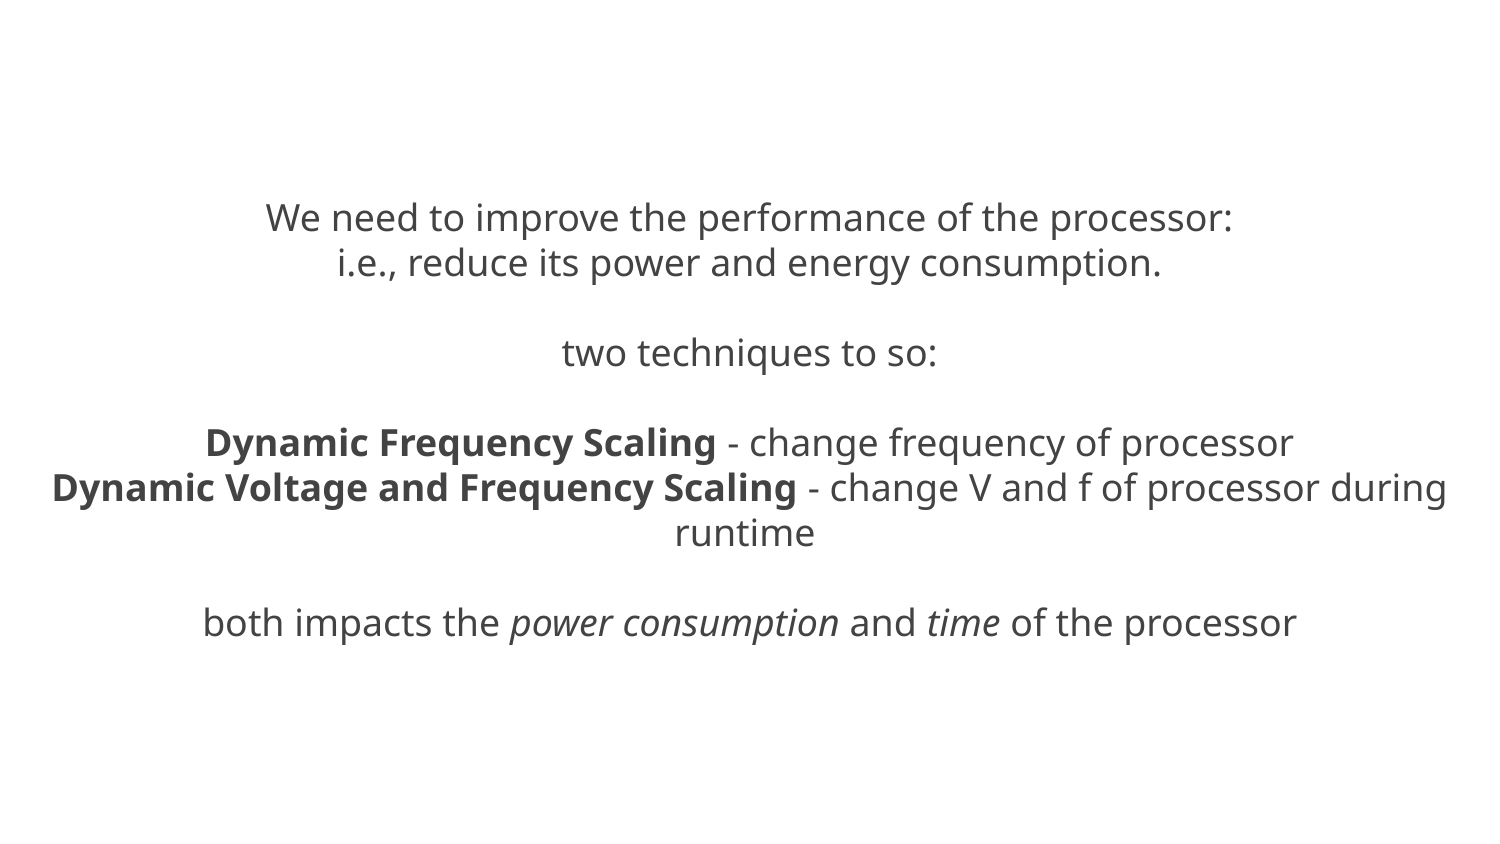

We need to improve the performance of the processor:
i.e., reduce its power and energy consumption.
two techniques to so:
Dynamic Frequency Scaling - change frequency of processor
Dynamic Voltage and Frequency Scaling - change V and f of processor during runtime
both impacts the power consumption and time of the processor